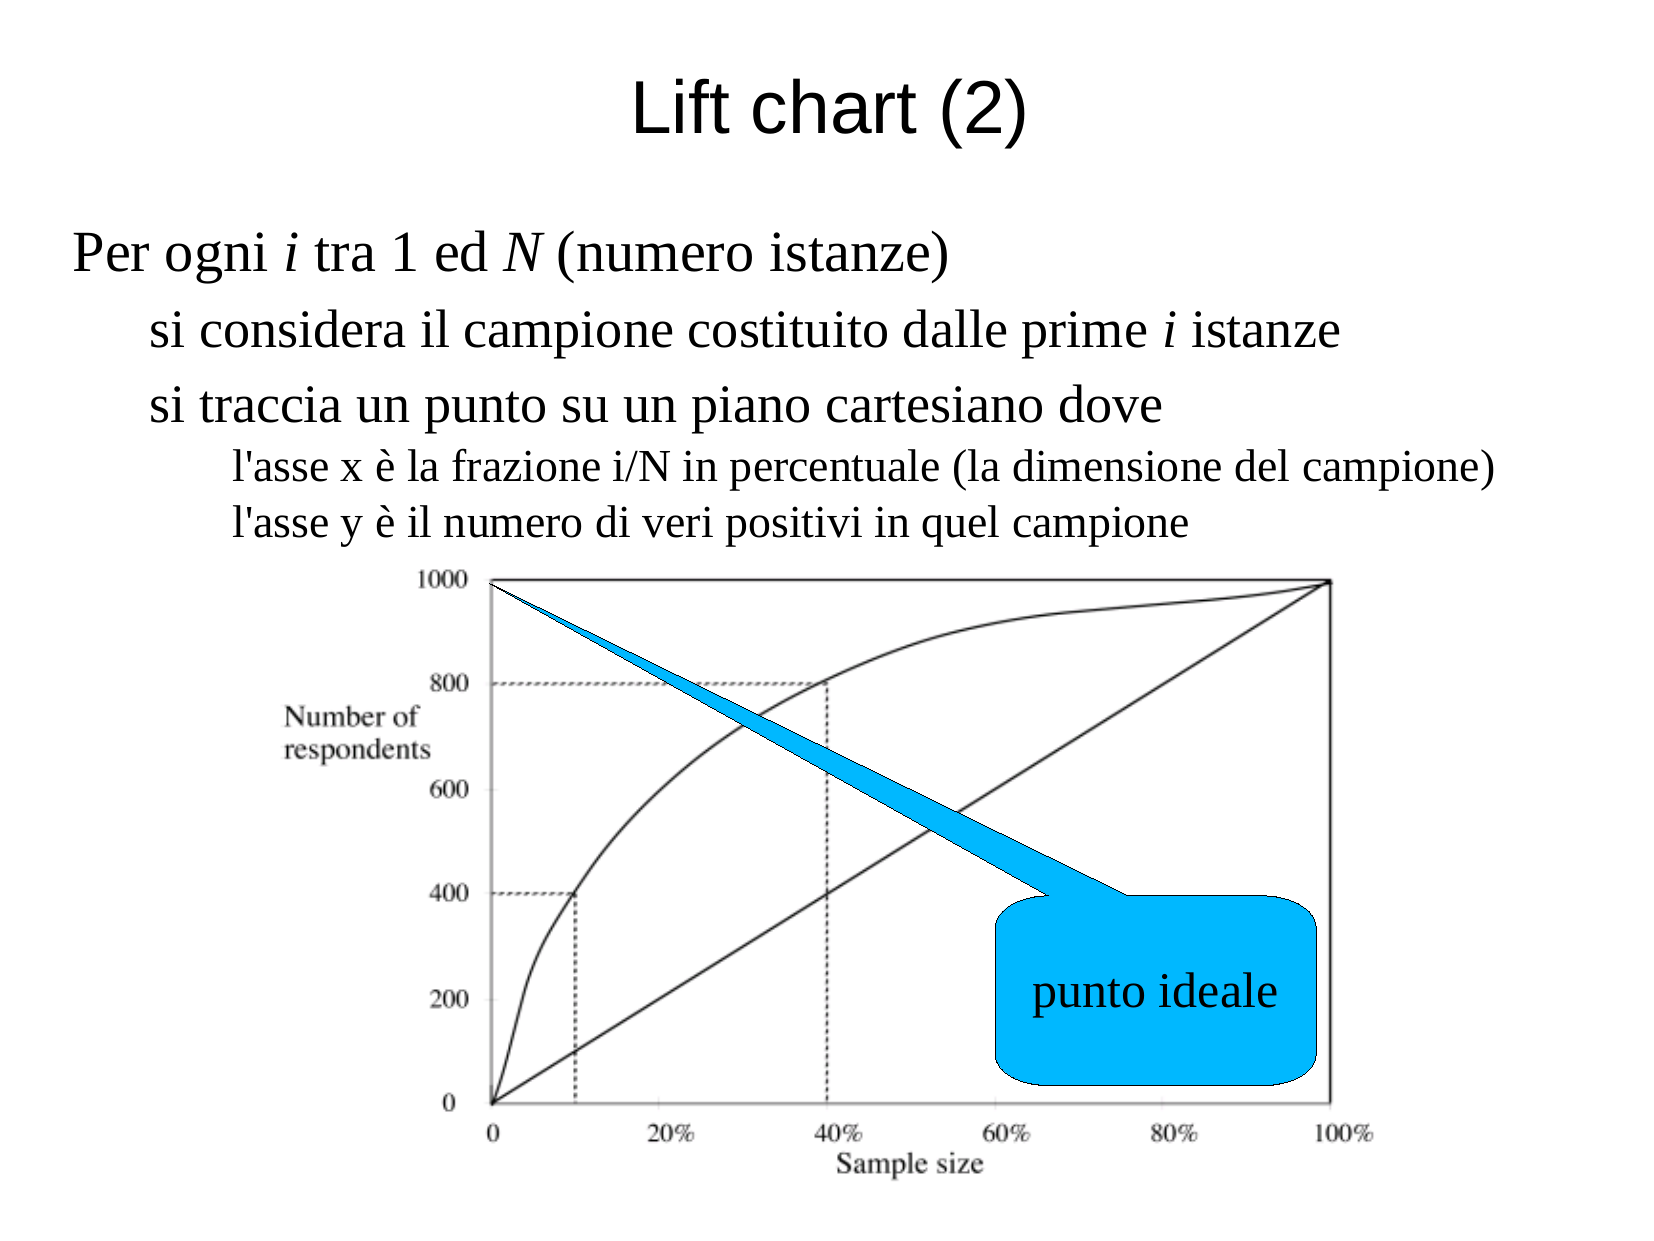

# Lift chart (2)
Per ogni i tra 1 ed N (numero istanze)
si considera il campione costituito dalle prime i istanze
si traccia un punto su un piano cartesiano dove
l'asse x è la frazione i/N in percentuale (la dimensione del campione)
l'asse y è il numero di veri positivi in quel campione
punto ideale